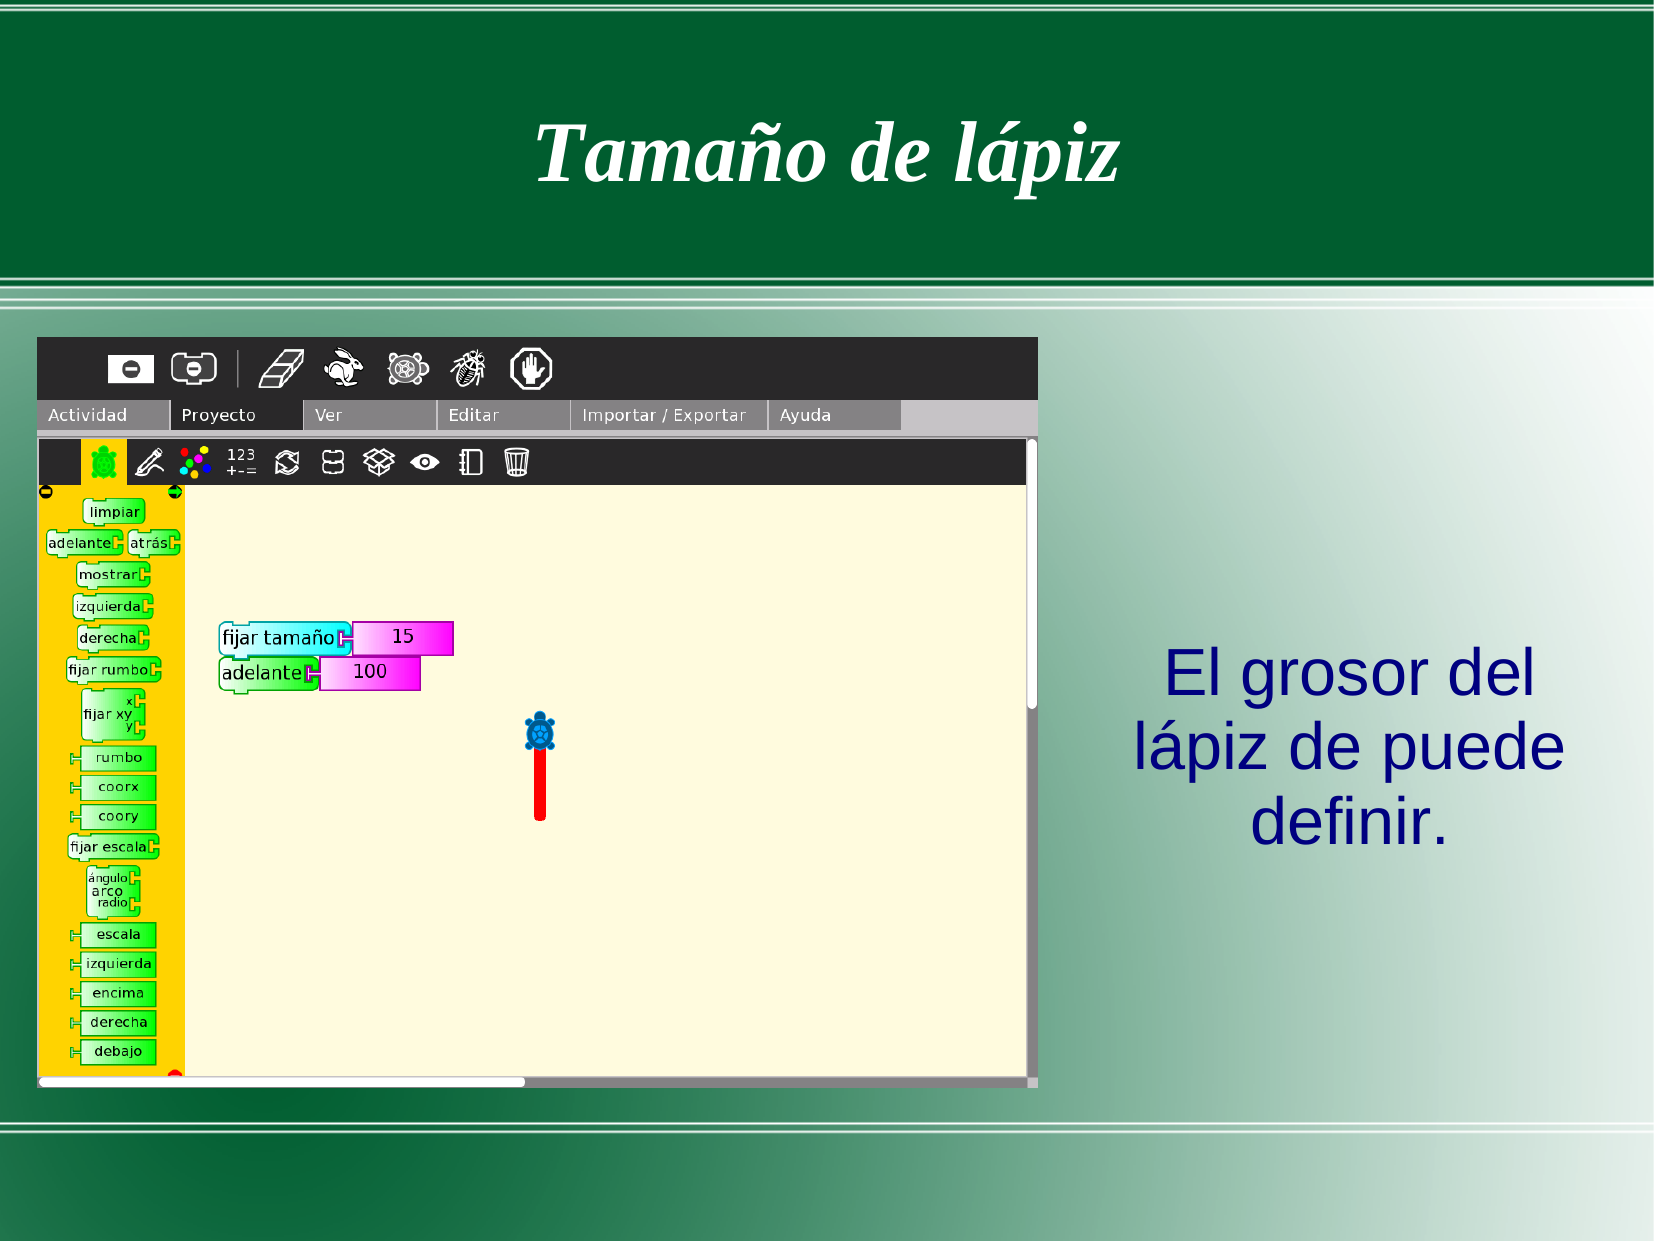

# Tamaño de lápiz
El grosor del lápiz de puede definir.